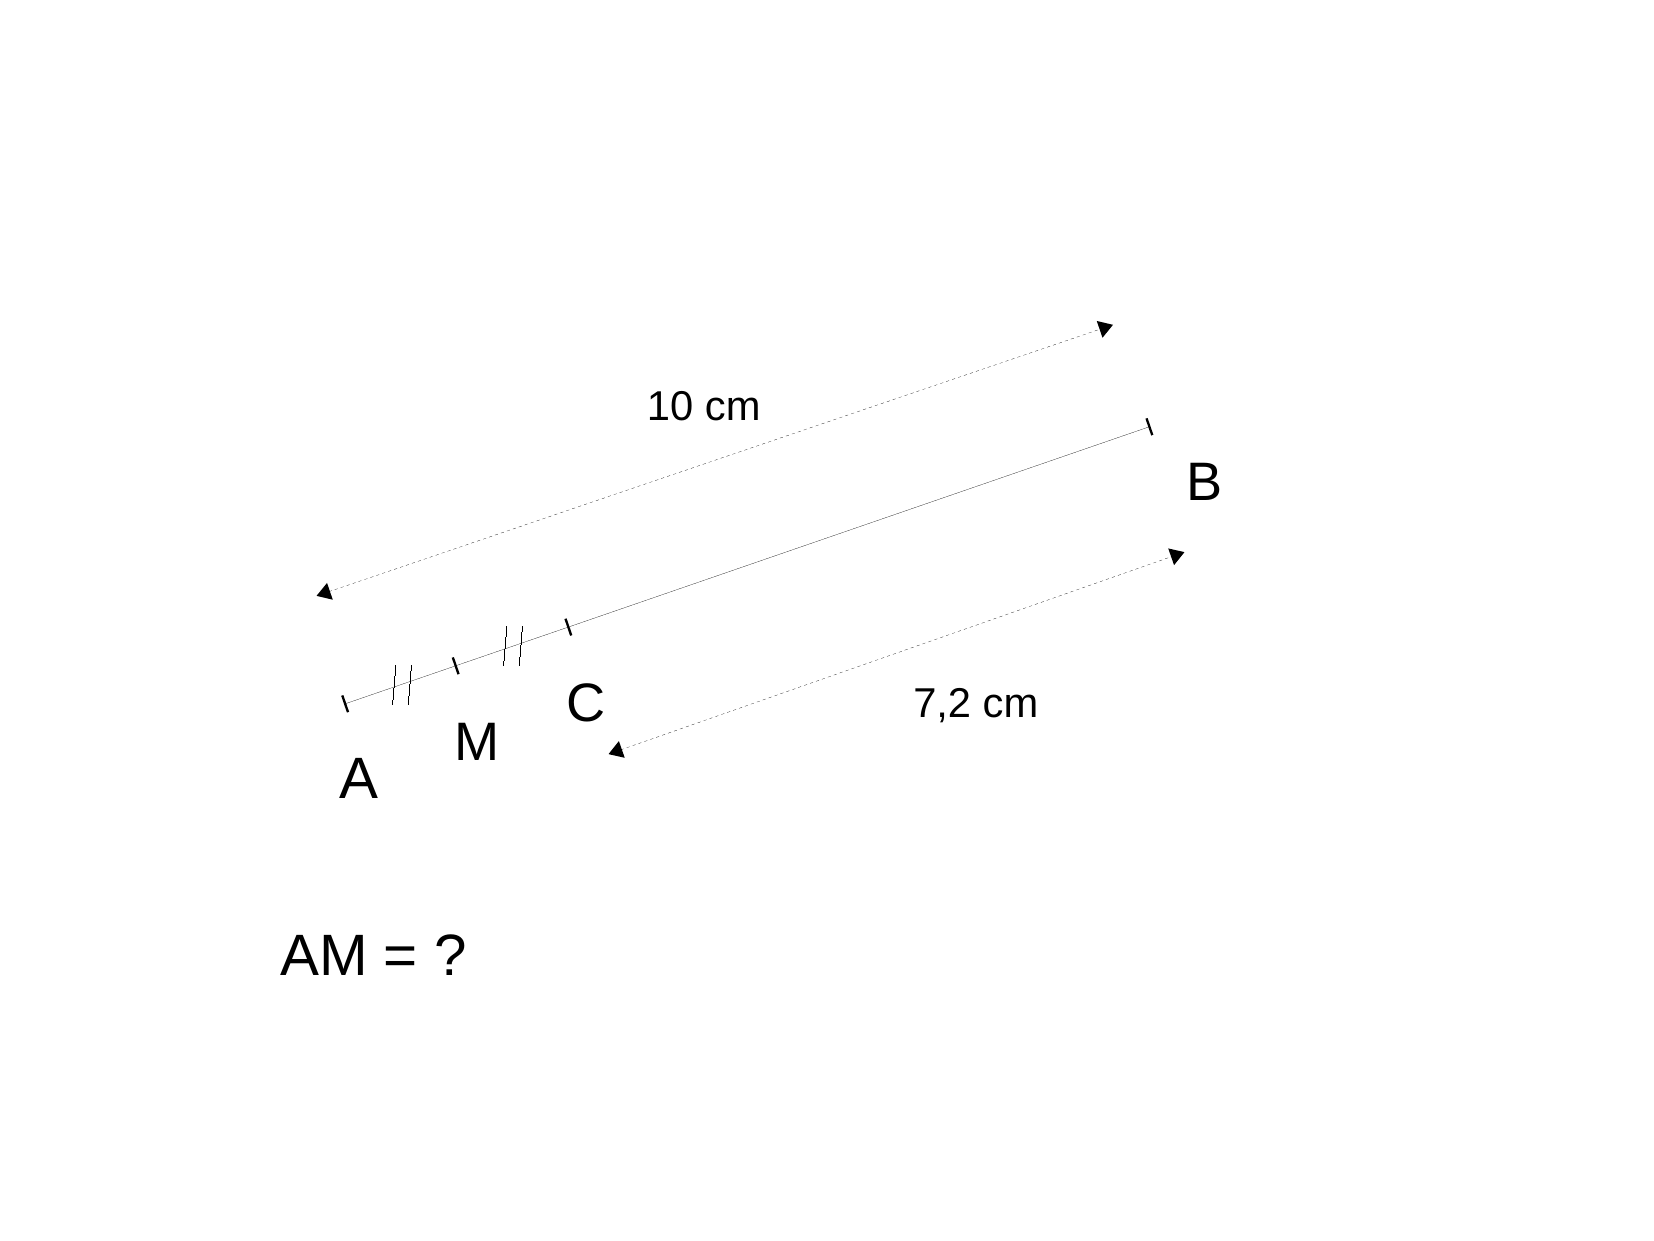

10 cm
B
C
7,2 cm
M
A
AM = ?